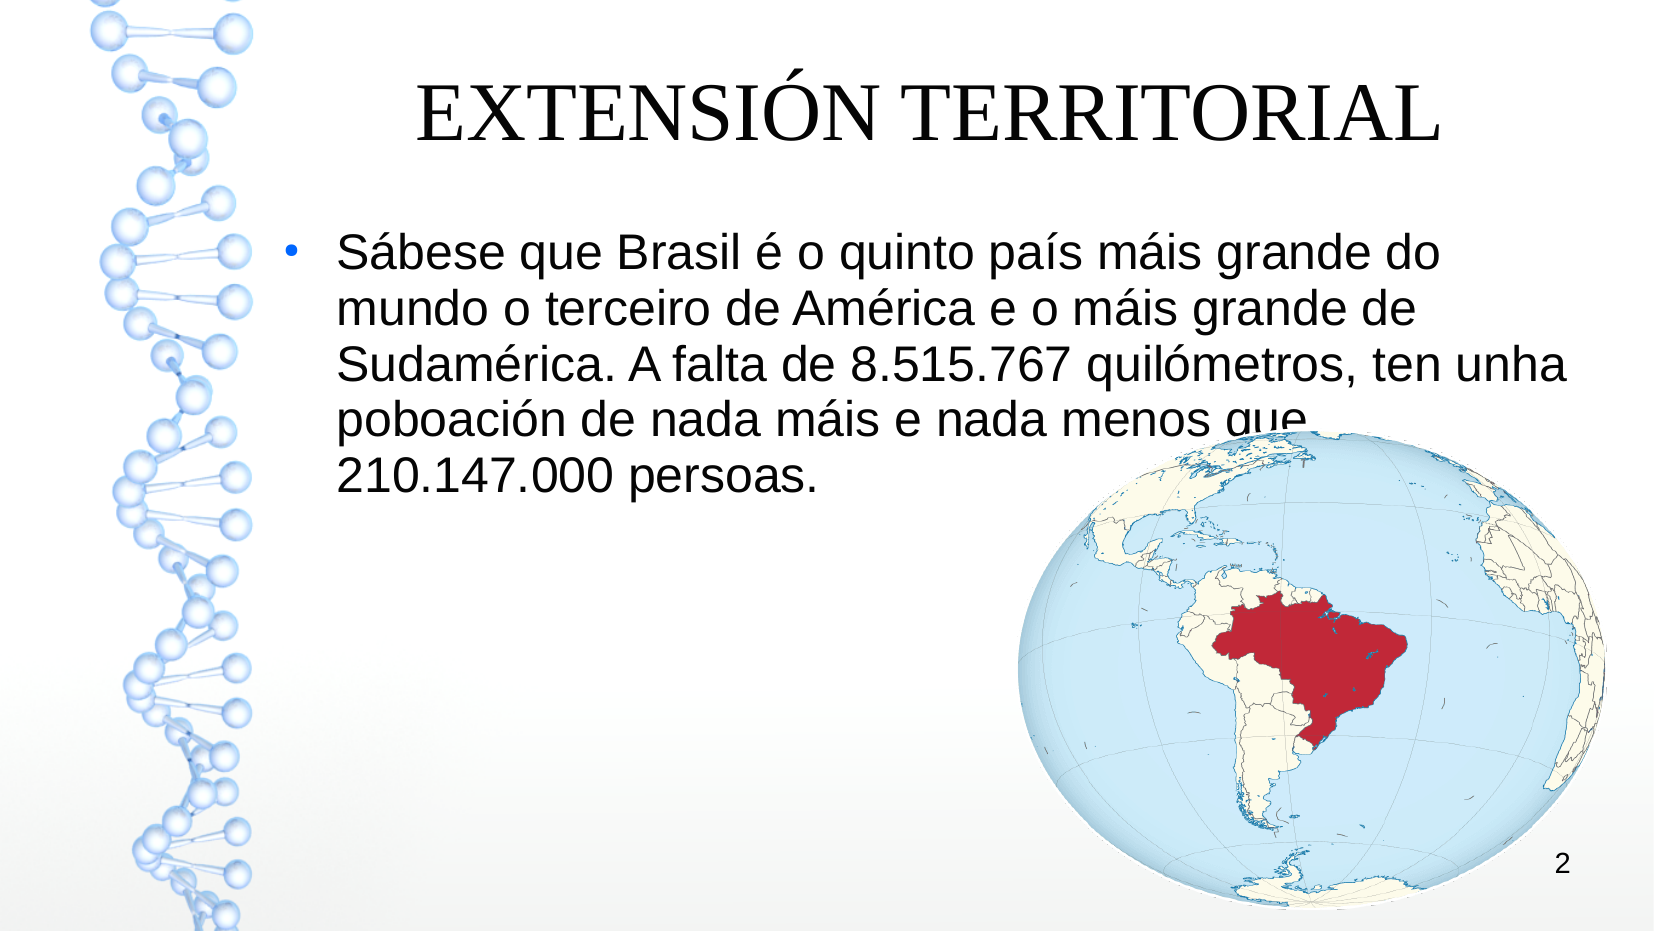

# EXTENSIÓN TERRITORIAL
Sábese que Brasil é o quinto país máis grande do mundo o terceiro de América e o máis grande de Sudamérica. A falta de 8.515.767 quilómetros, ten unha poboación de nada máis e nada menos que 210.147.000 persoas.
2